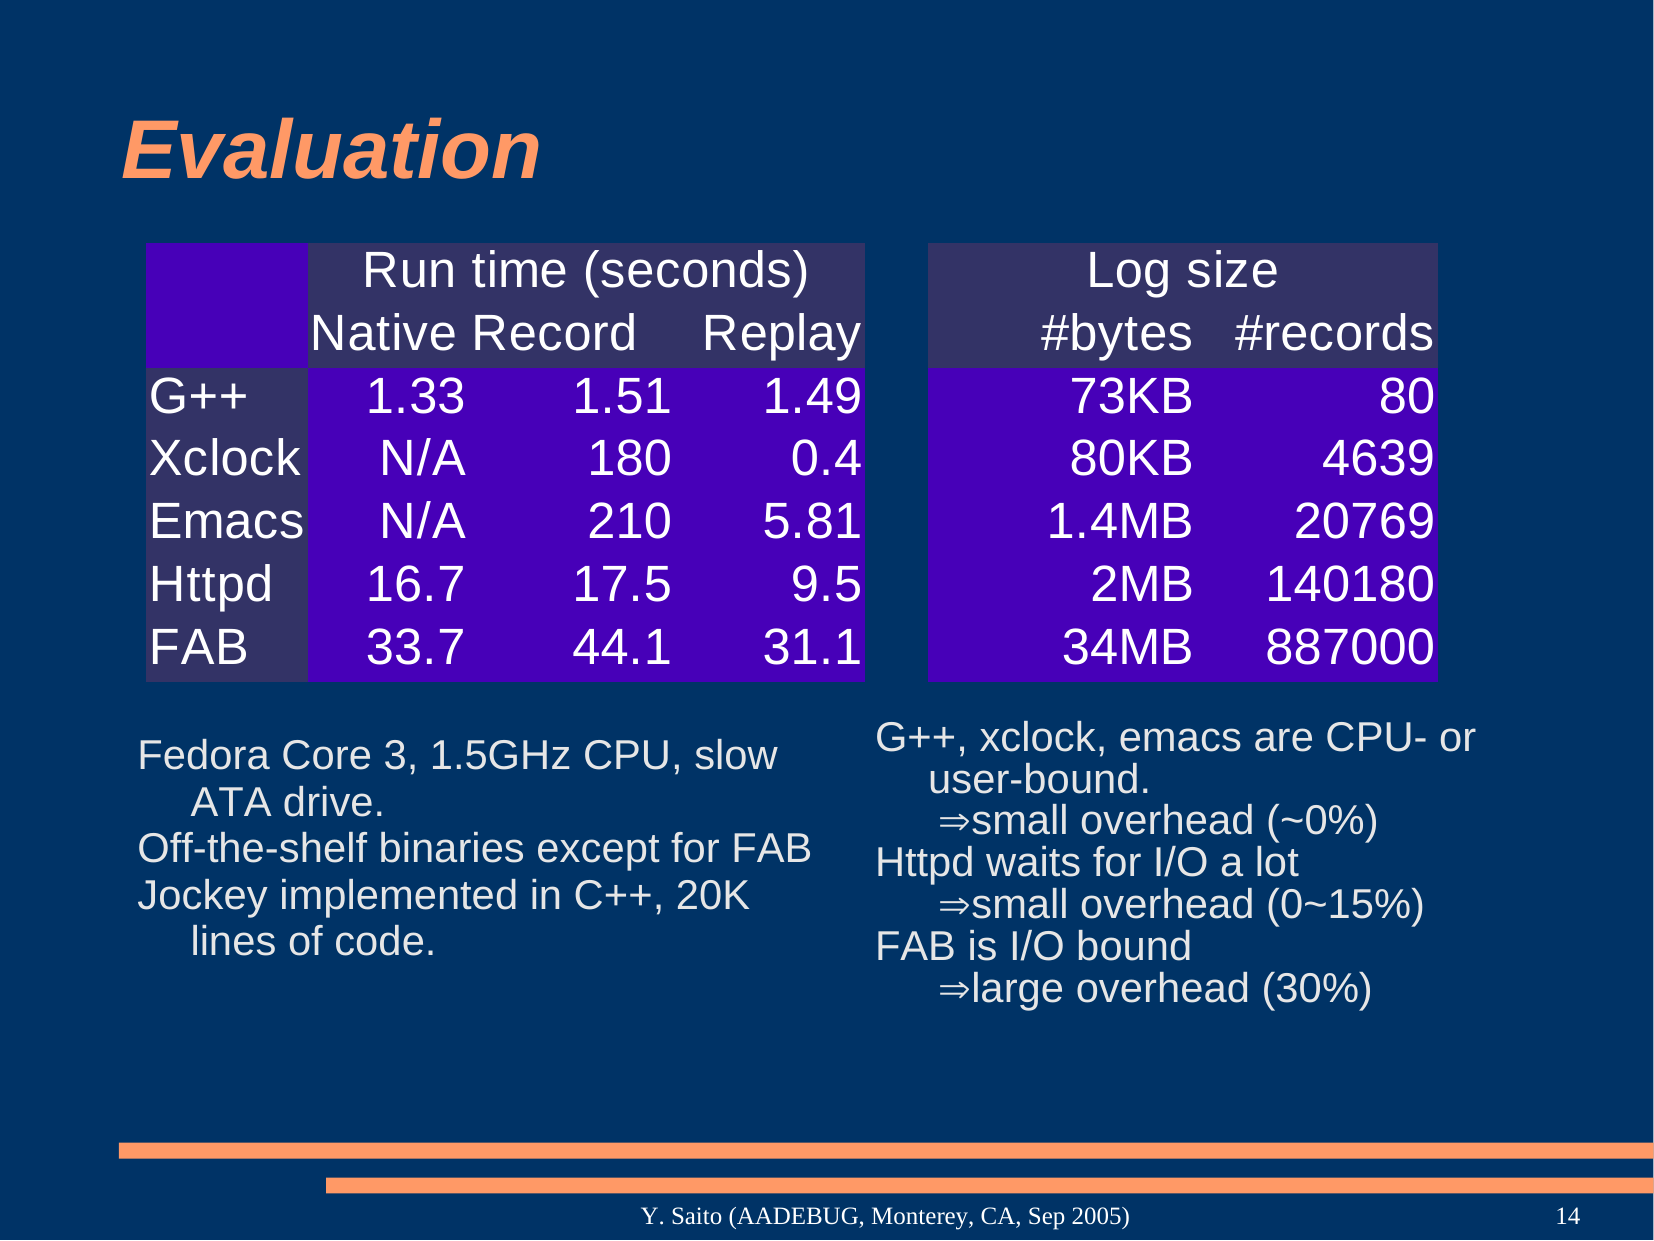

# Evaluation
G++, xclock, emacs are CPU- or user-bound.
 small overhead (~0%)
Httpd waits for I/O a lot
 small overhead (0~15%)
FAB is I/O bound
 large overhead (30%)
Fedora Core 3, 1.5GHz CPU, slow ATA drive.
Off-the-shelf binaries except for FAB
Jockey implemented in C++, 20K lines of code.